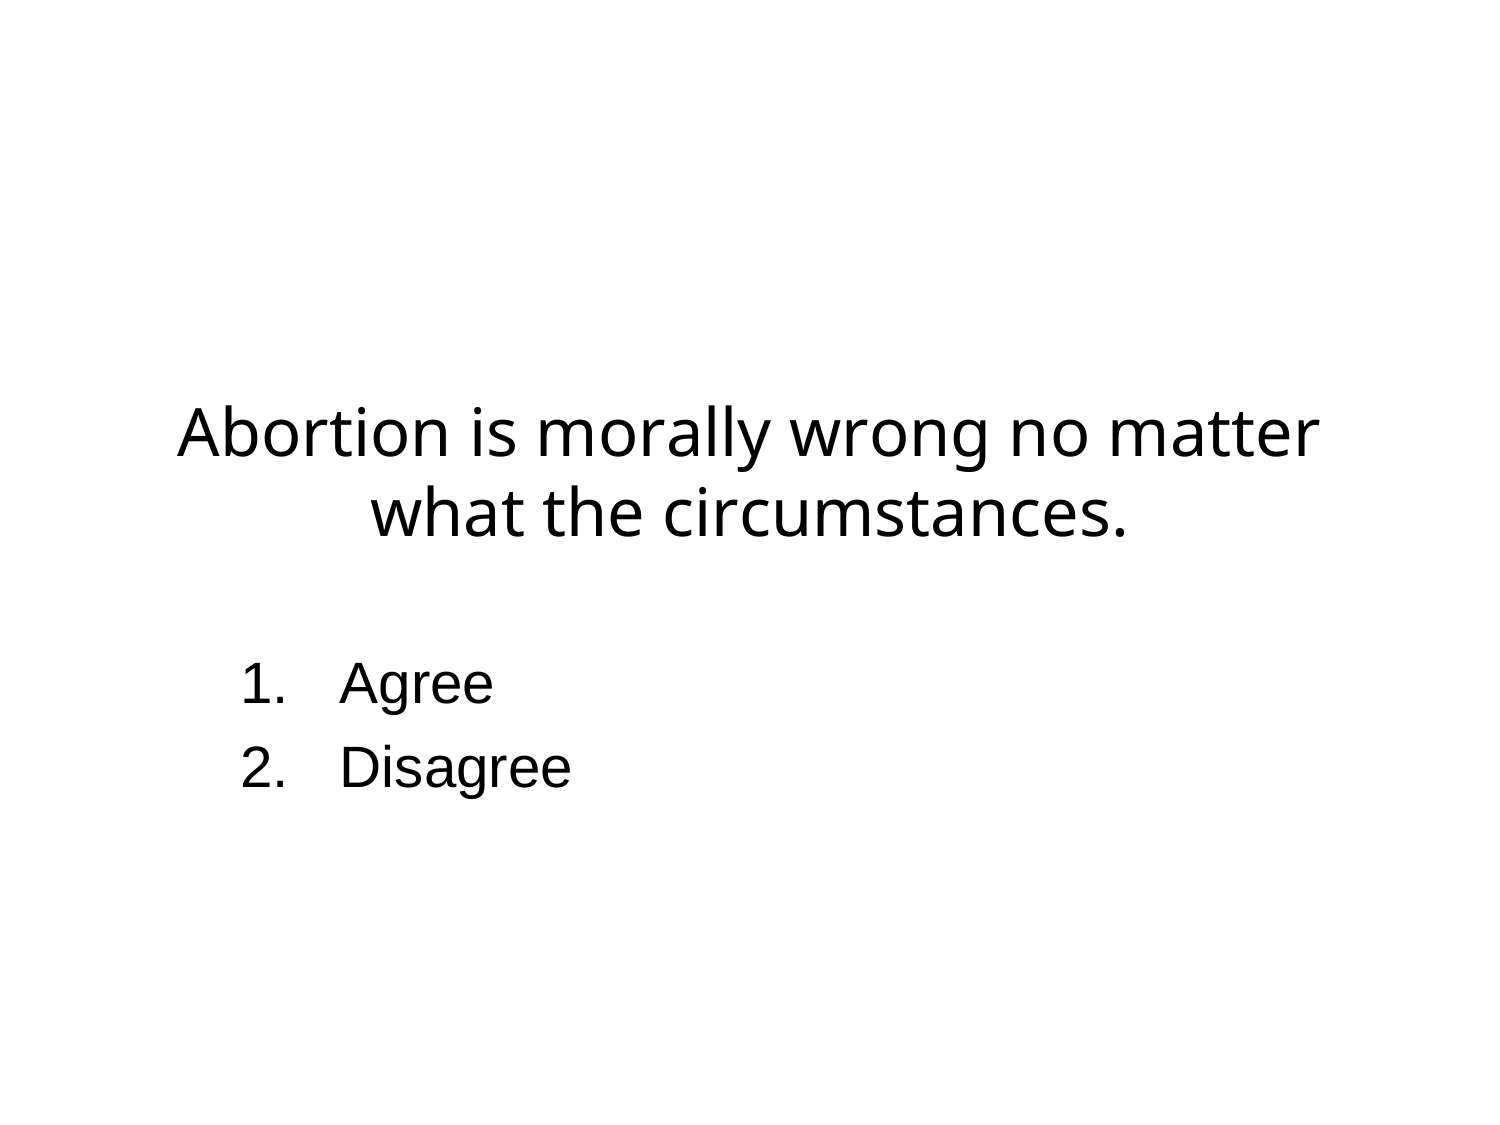

# Abortion is morally wrong no matter what the circumstances.
Agree
Disagree